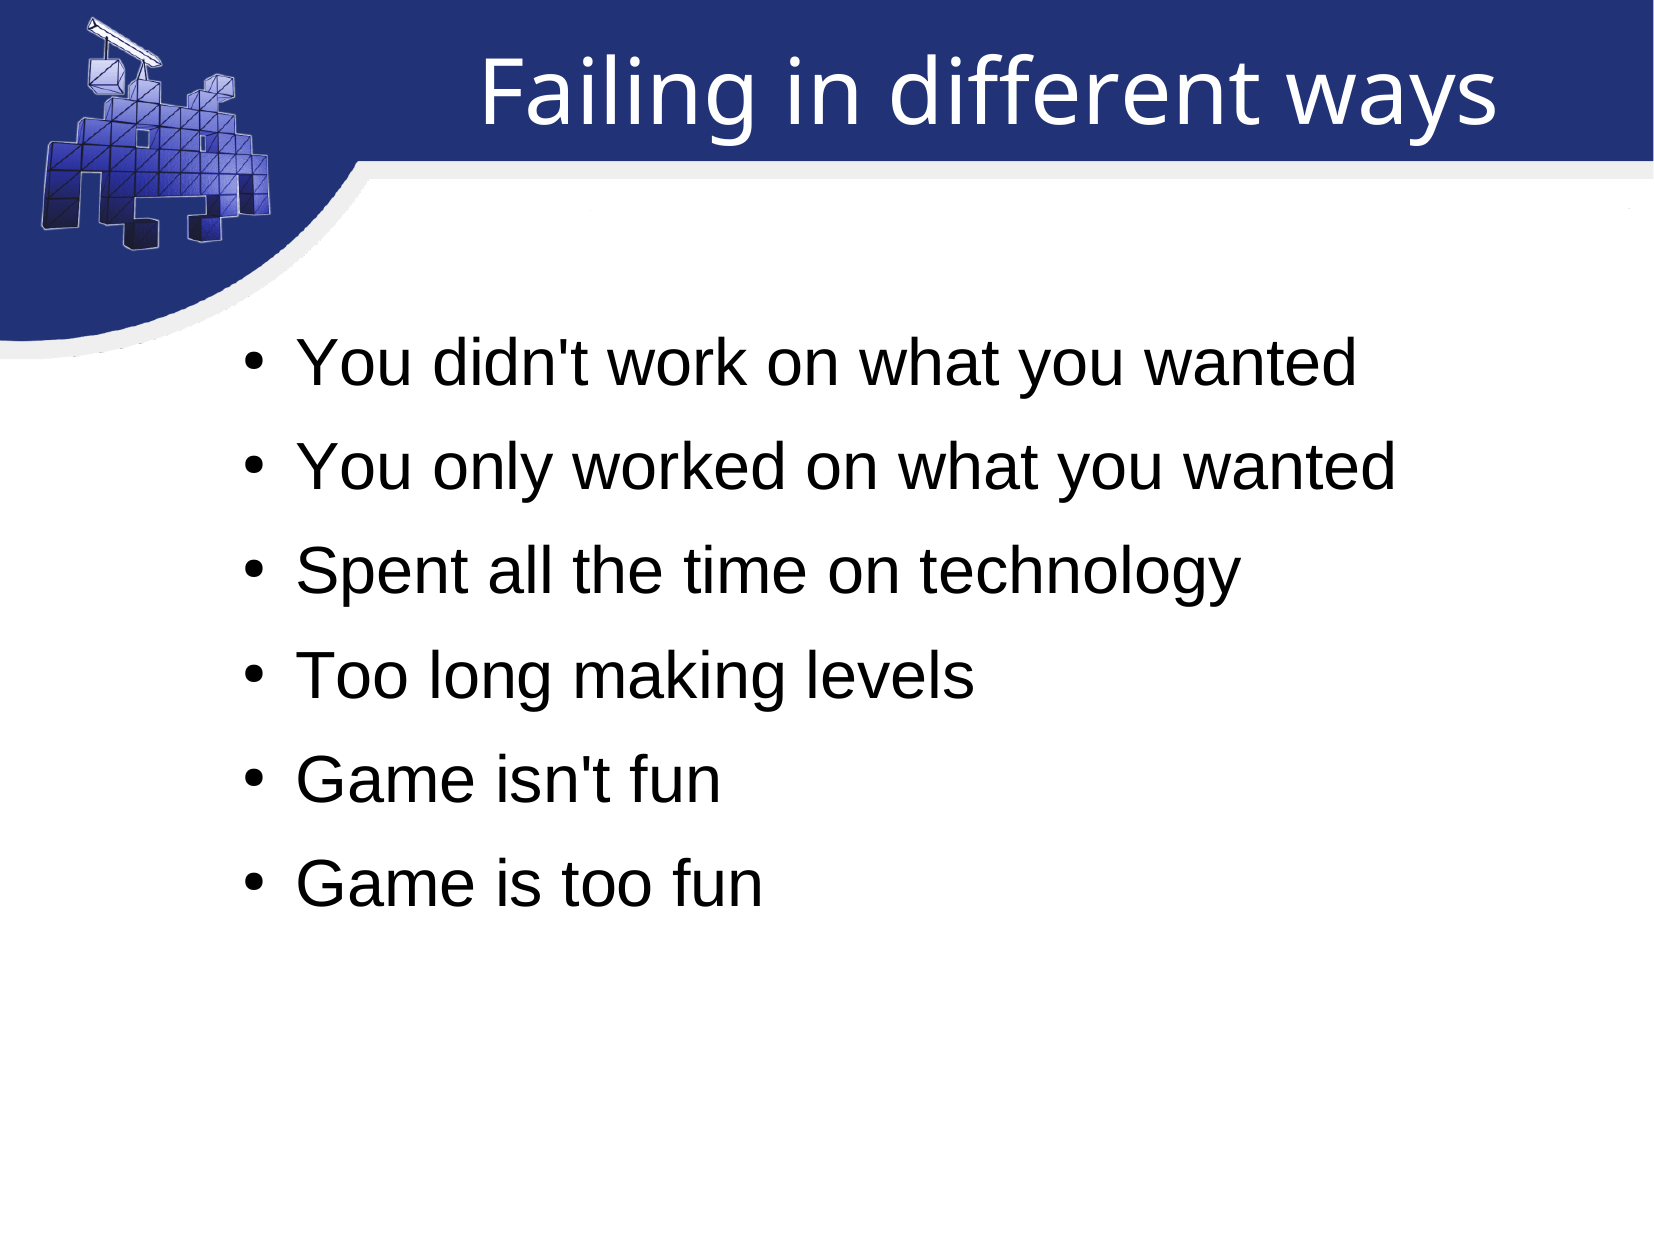

# Failing in different ways
You didn't work on what you wanted
You only worked on what you wanted
Spent all the time on technology
Too long making levels
Game isn't fun
Game is too fun